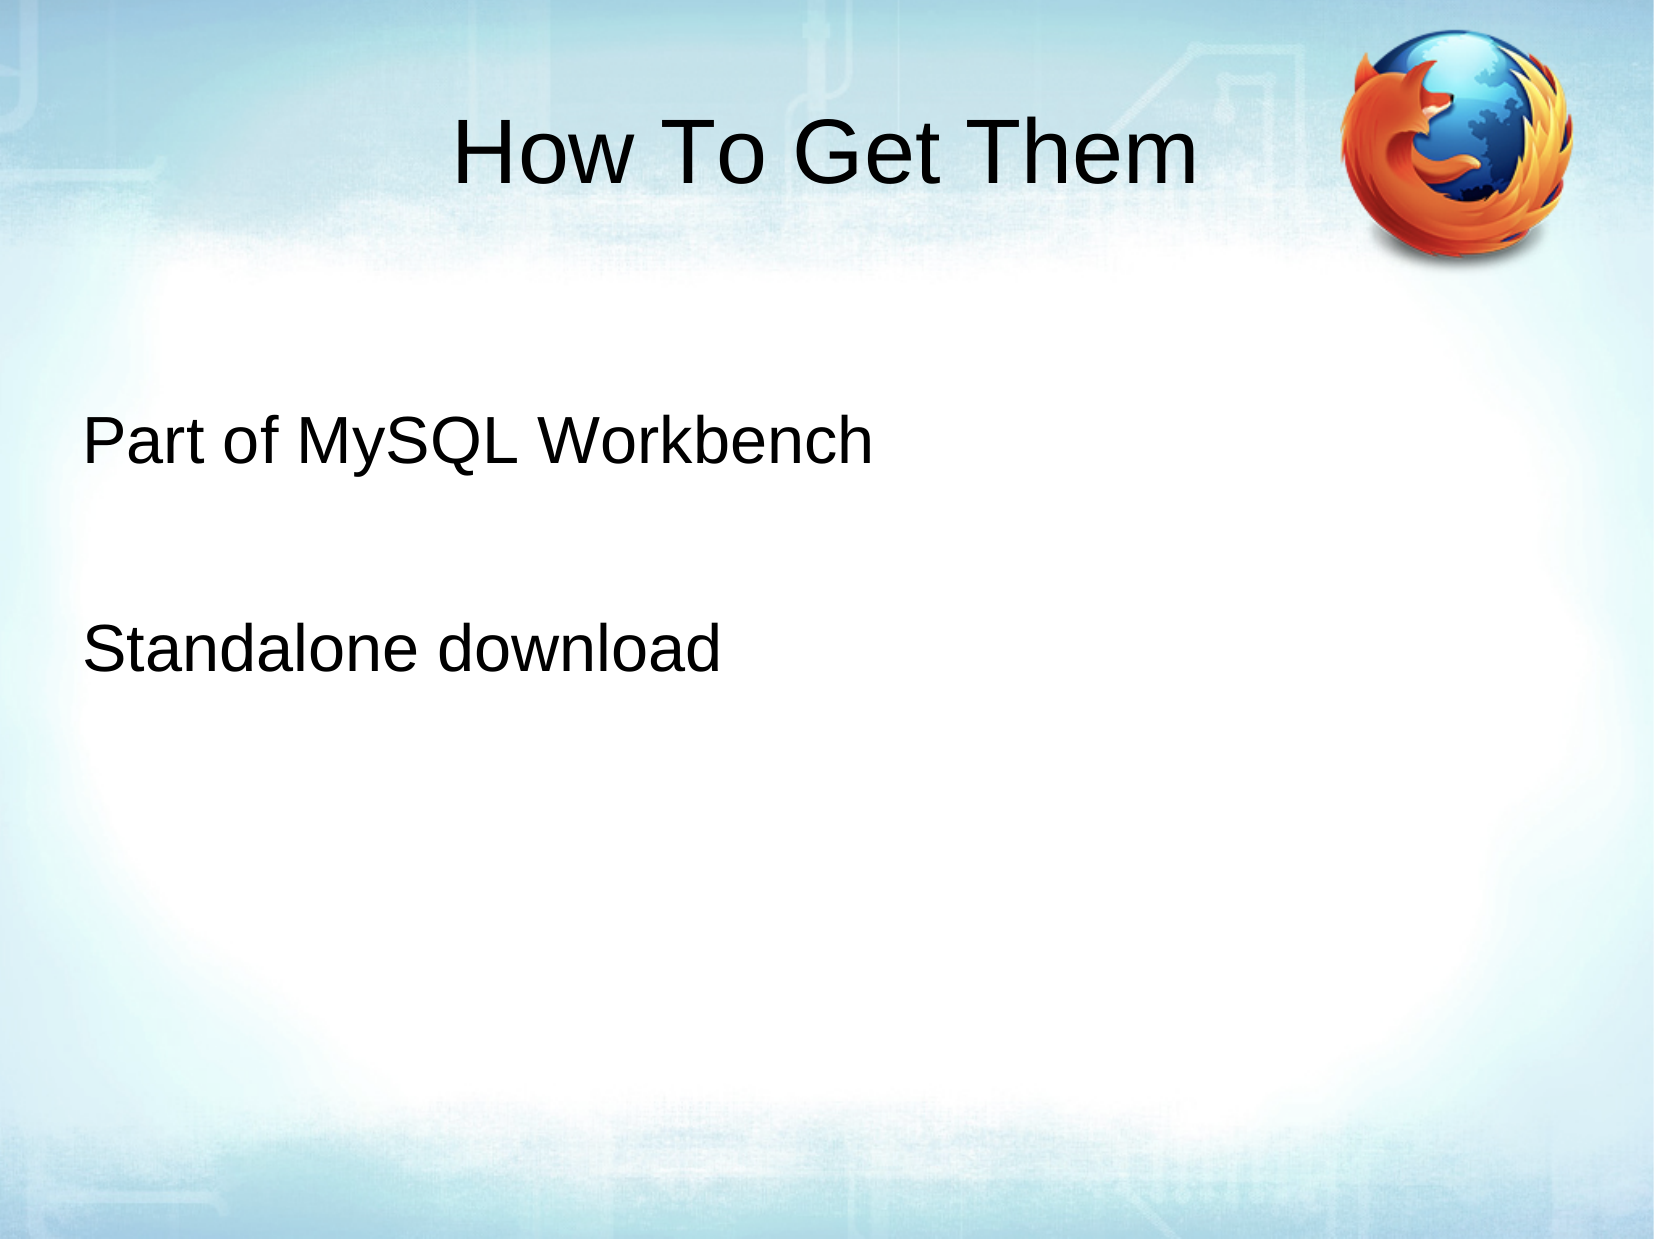

# How To Get Them
Part of MySQL Workbench
Standalone download